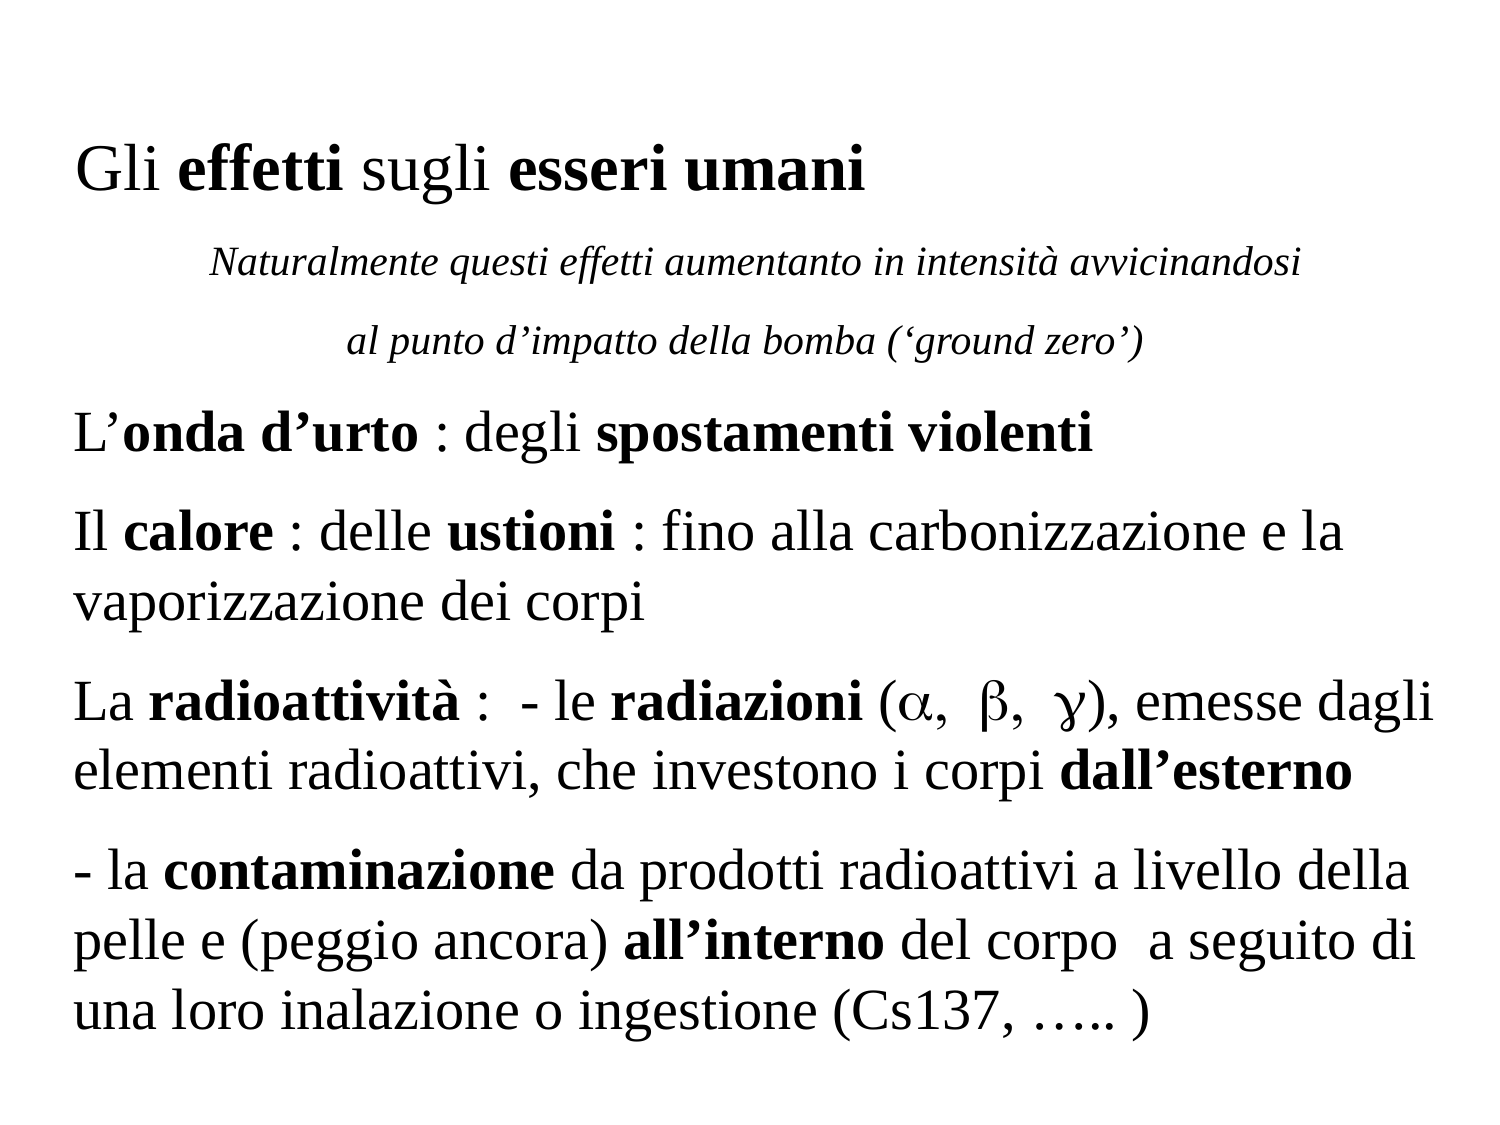

# Gli effetti sugli esseri umani
Naturalmente questi effetti aumentanto in intensità avvicinandosi
al punto d’impatto della bomba (‘ground zero’)
L’onda d’urto : degli spostamenti violenti
Il calore : delle ustioni : fino alla carbonizzazione e la vaporizzazione dei corpi
La radioattività : - le radiazioni (a, b, g), emesse dagli elementi radioattivi, che investono i corpi dall’esterno
- la contaminazione da prodotti radioattivi a livello della pelle e (peggio ancora) all’interno del corpo a seguito di una loro inalazione o ingestione (Cs137, ….. )